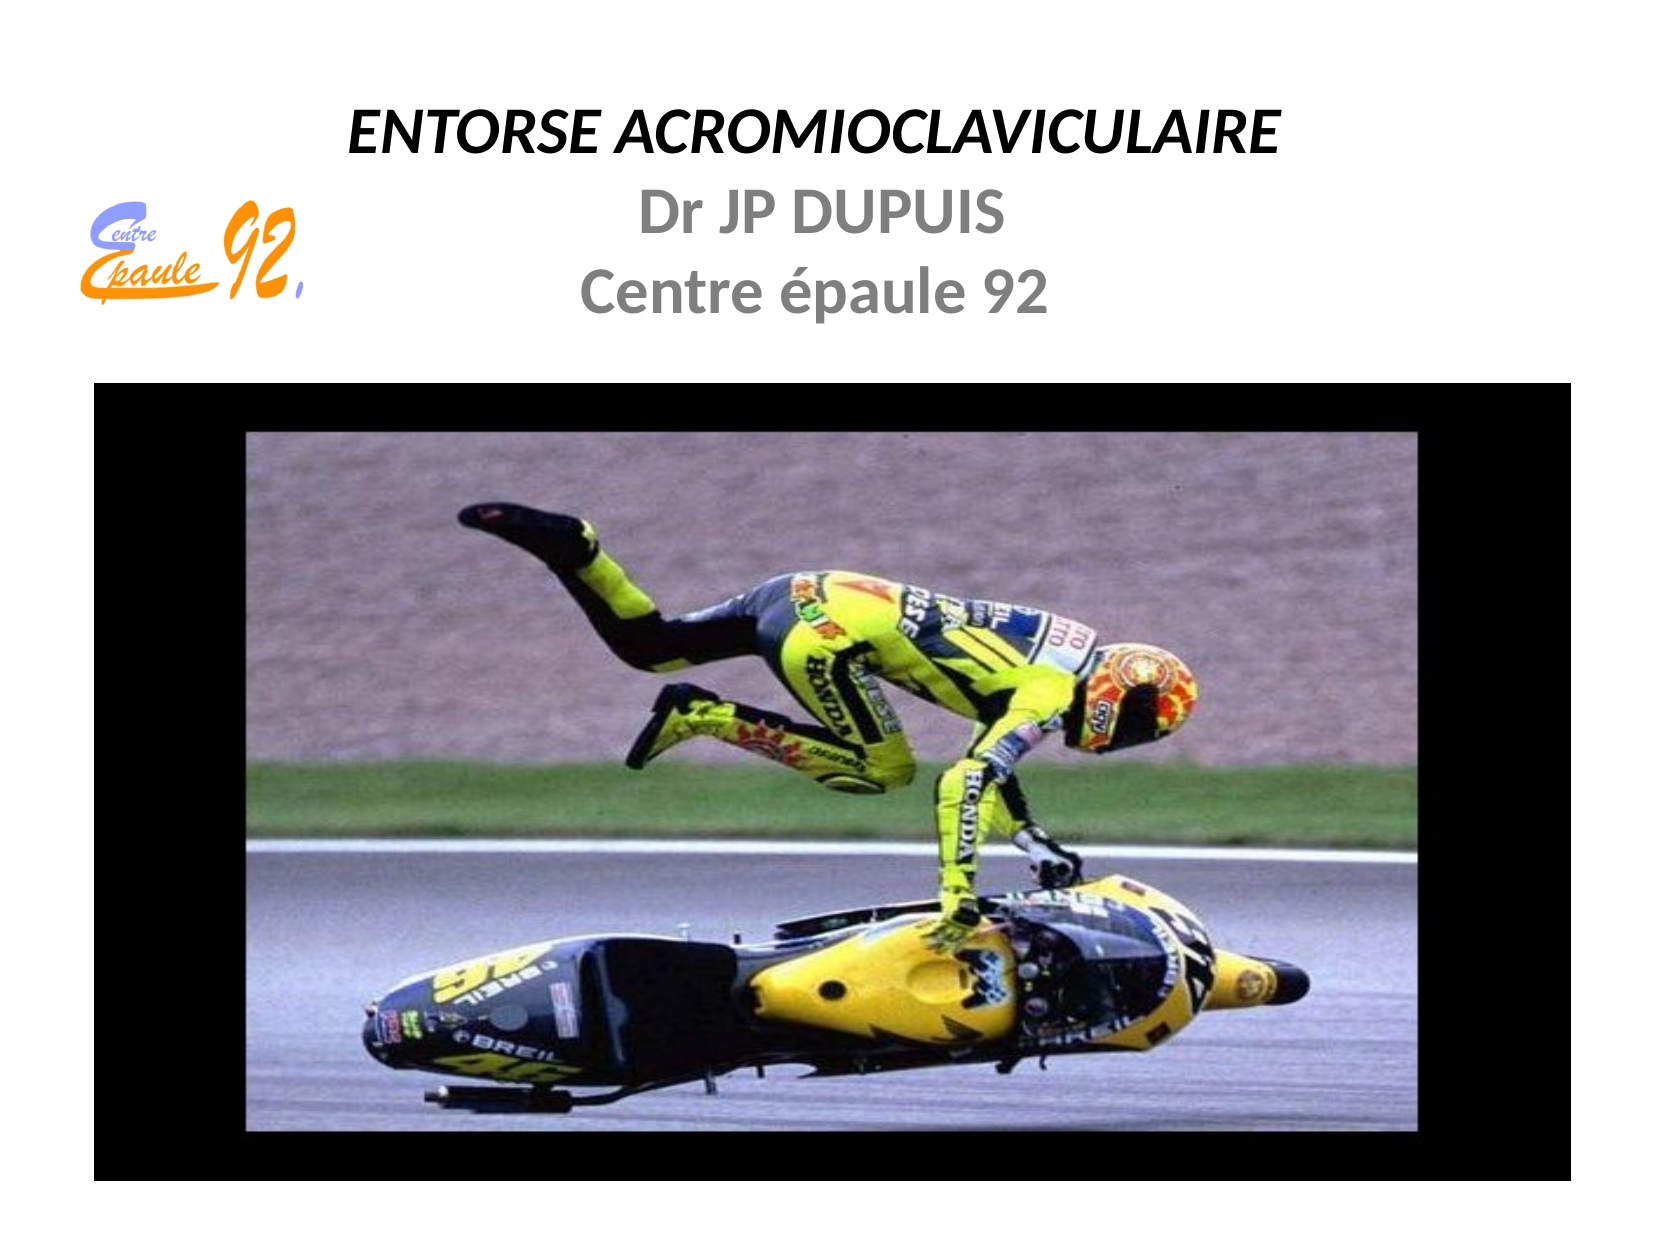

# ENTORSE ACROMIOCLAVICULAIRE Dr JP DUPUIS Centre épaule 92